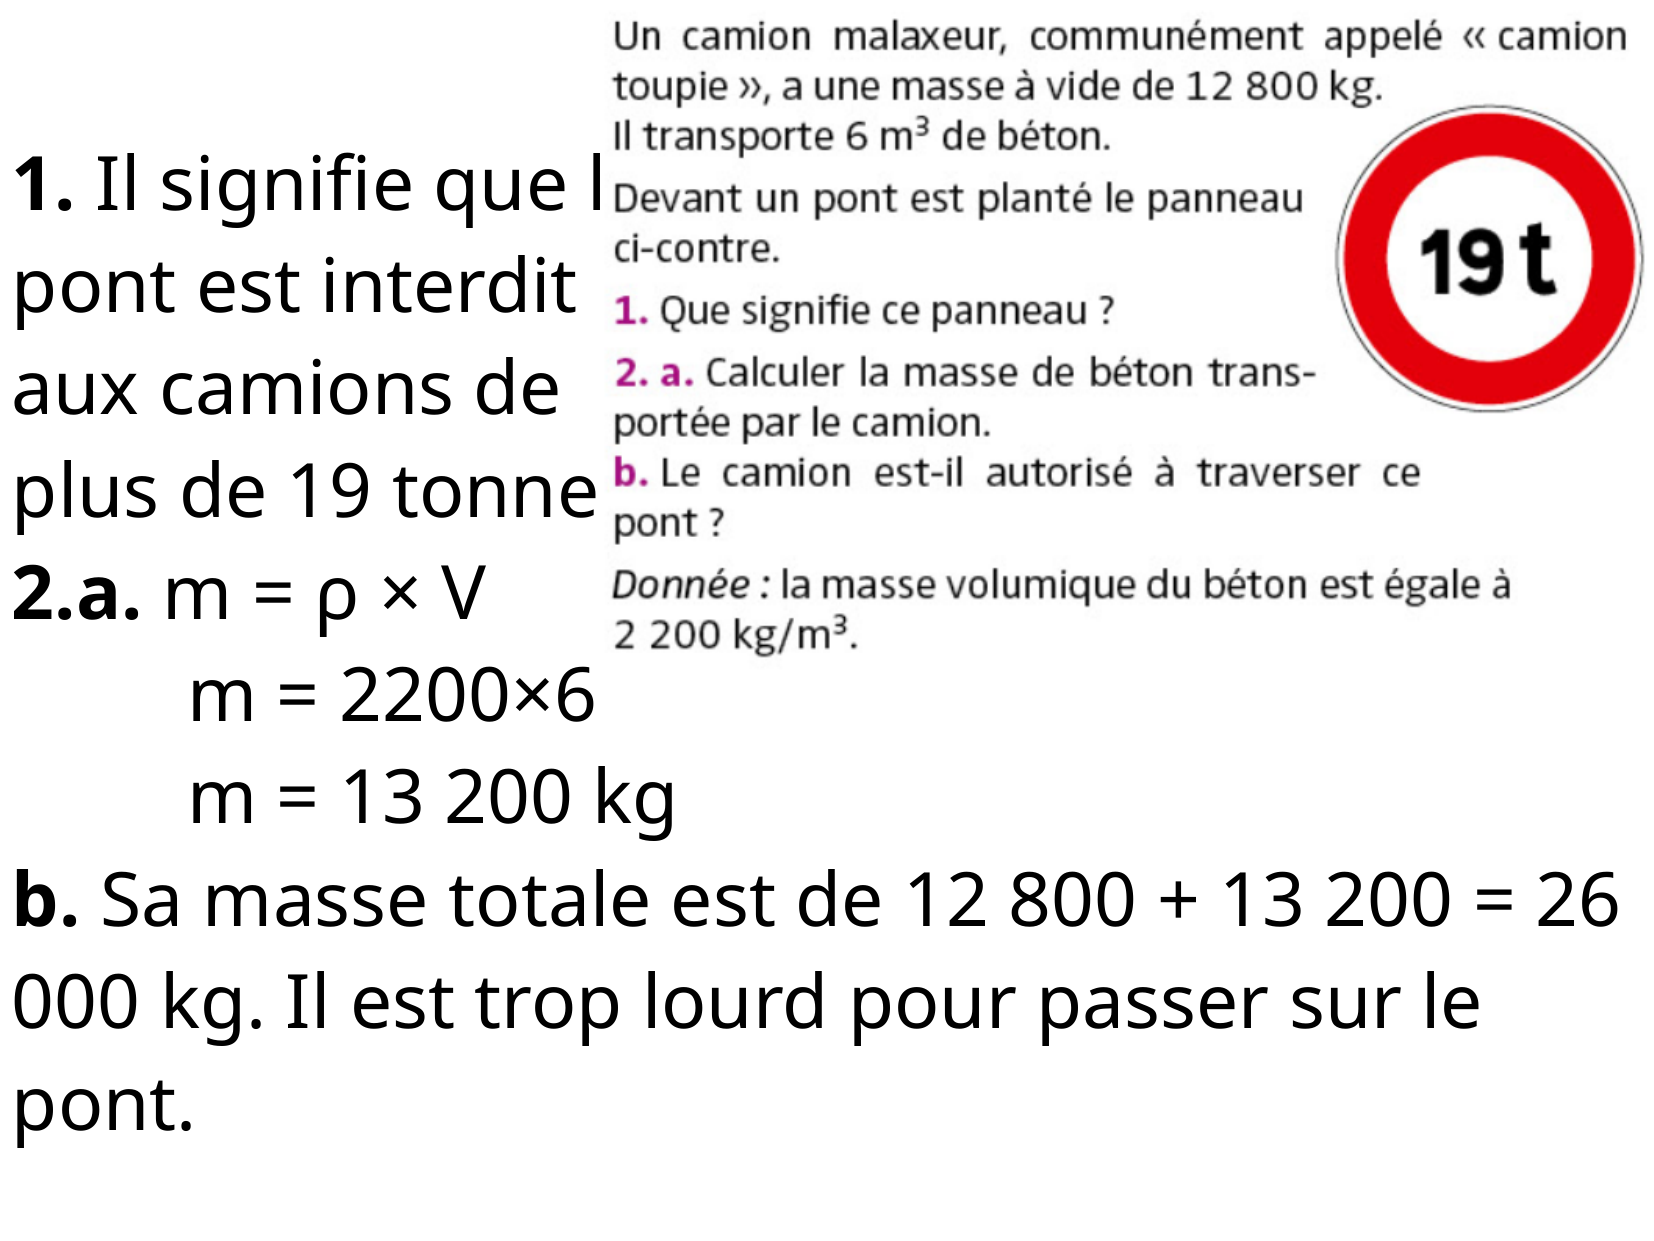

#
1. Il signifie que le
pont est interdit
aux camions de
plus de 19 tonnes.
2.a. m = ρ × V
 m = 2200×6
 m = 13 200 kg
b. Sa masse totale est de 12 800 + 13 200 = 26 000 kg. Il est trop lourd pour passer sur le pont.